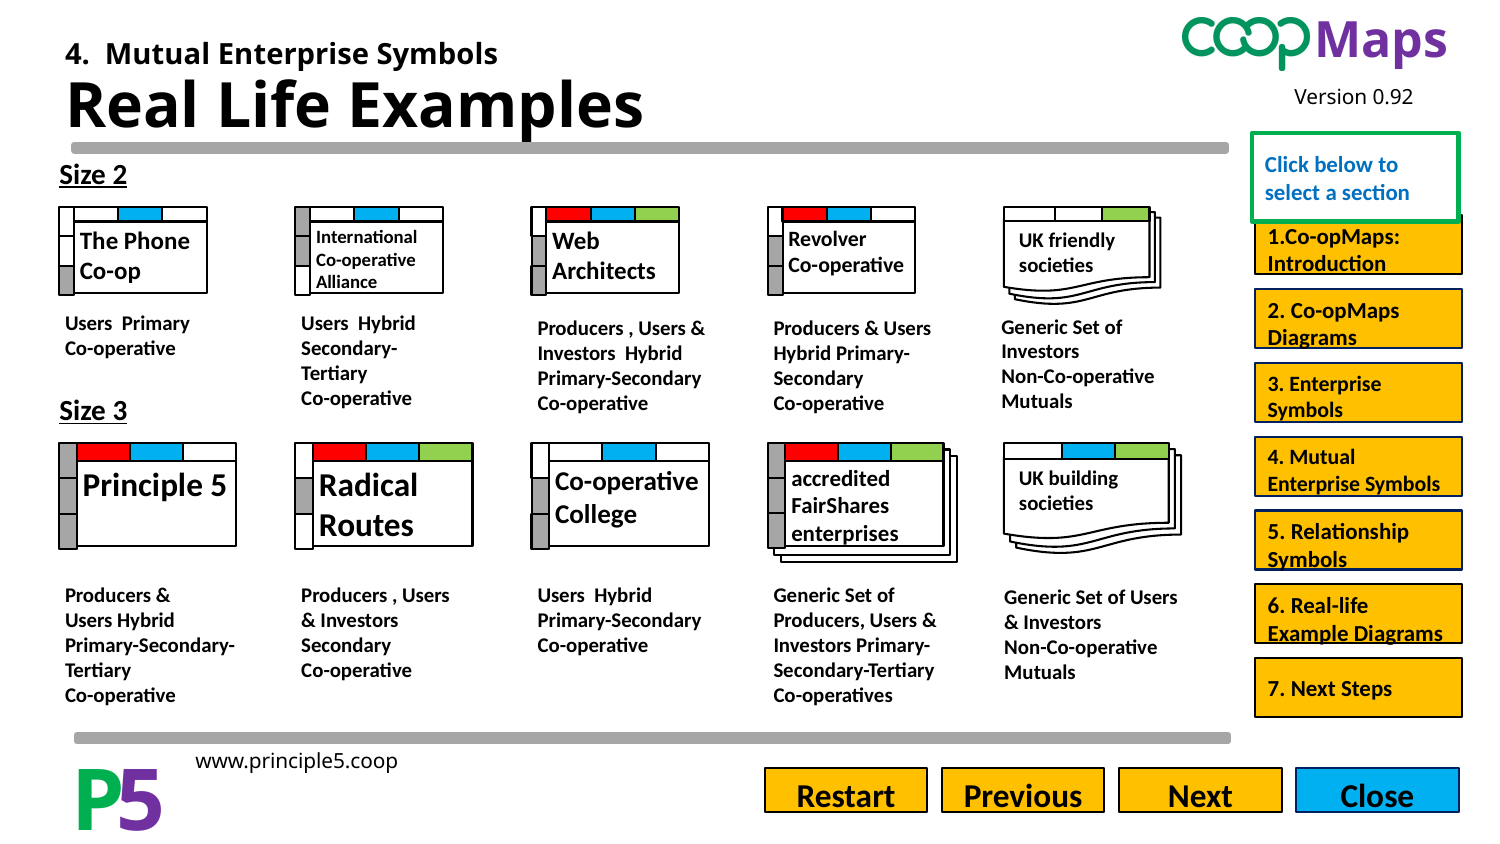

Maps
4. Mutual Enterprise Symbols
Real Life Examples
Version 0.92
Click below to select a section
Size 2
The Phone Co-op
International Co-operative Alliance
Web Architects
Revolver
Co-operative
UK friendly societies
1.Co-opMaps: Introduction
2. Co-opMaps Diagrams
Users Primary
Co-operative
Users Hybrid
Secondary-
Tertiary
Co-operative
Generic Set of
Investors
Non-Co-operative
Mutuals
Producers , Users &
Investors Hybrid
Primary-Secondary
Co-operative
Producers & Users
Hybrid Primary-
Secondary
Co-operative
3. Enterprise Symbols
Size 3
4. Mutual Enterprise Symbols
Principle 5
Radical Routes
Co-operative
College
accredited FairShares enterprises
UK building societies
5. Relationship Symbols
Producers &
Users Hybrid
Primary-Secondary-
Tertiary
Co-operative
Producers , Users
& Investors
Secondary
Co-operative
Users Hybrid
Primary-Secondary
Co-operative
Generic Set of
Producers, Users &
Investors Primary-
Secondary-Tertiary
Co-operatives
Generic Set of Users
& Investors
Non-Co-operative
Mutuals
6. Real-life Example Diagrams
7. Next Steps
P
5
 www.principle5.coop
Restart
Previous
Next
Close